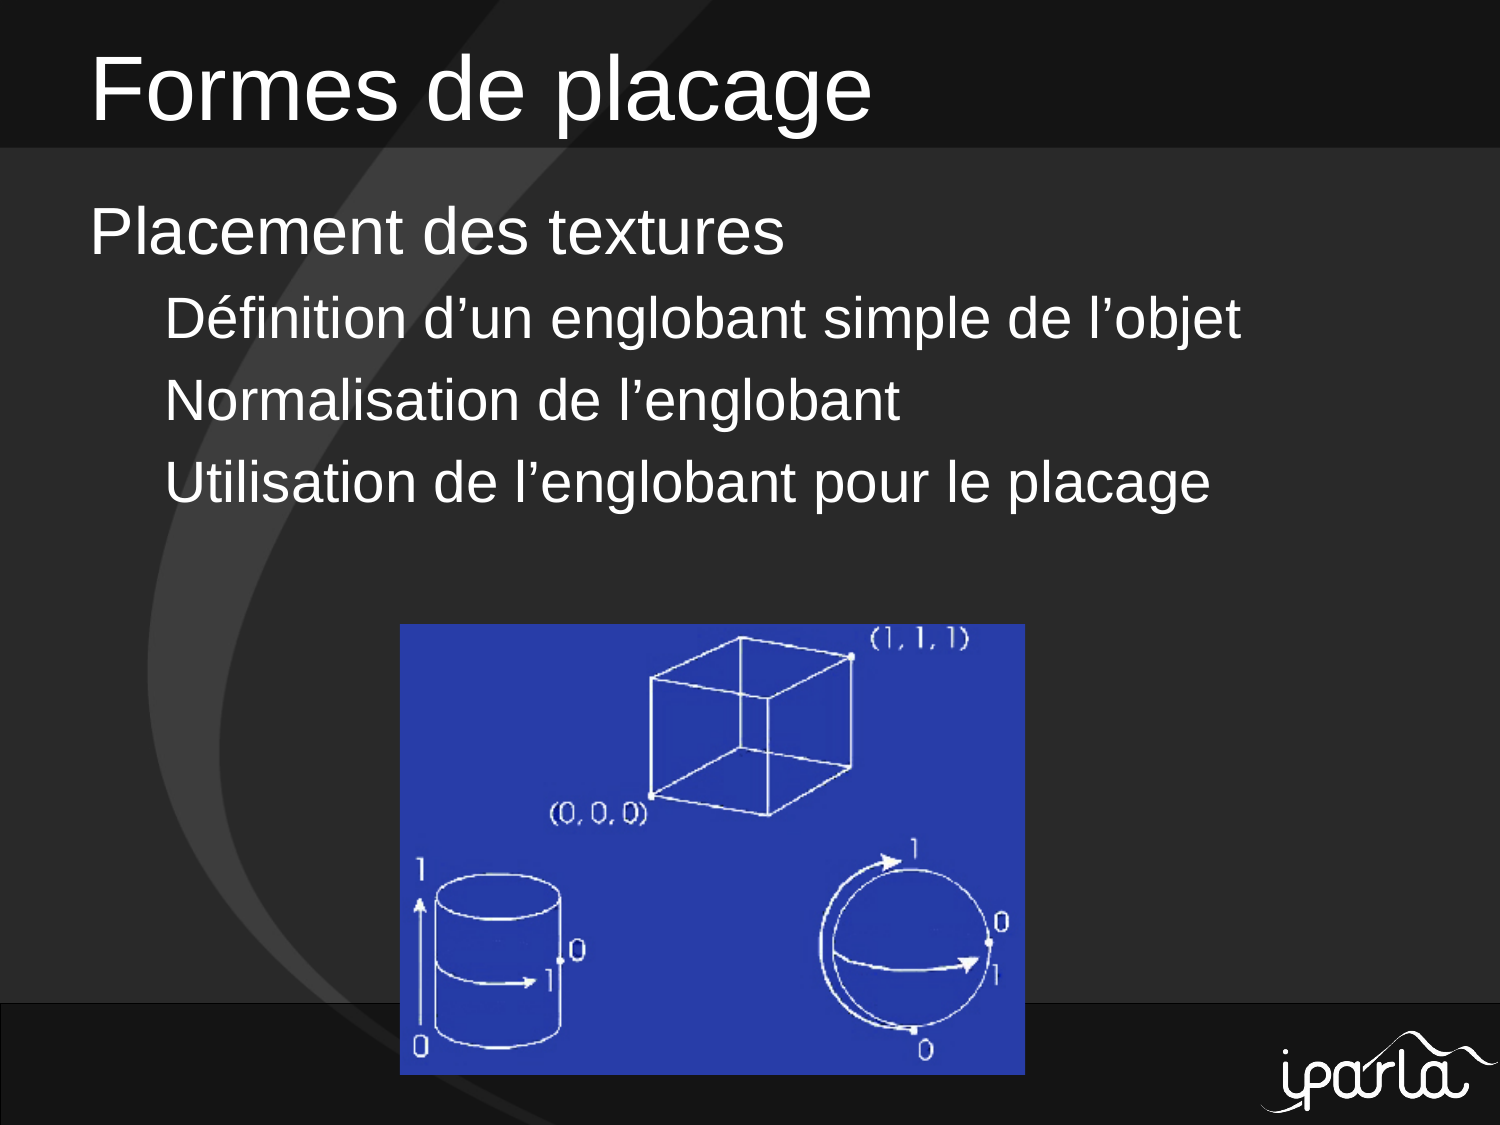

# Formes de placage
Placement des textures
Définition d’un englobant simple de l’objet
Normalisation de l’englobant
Utilisation de l’englobant pour le placage